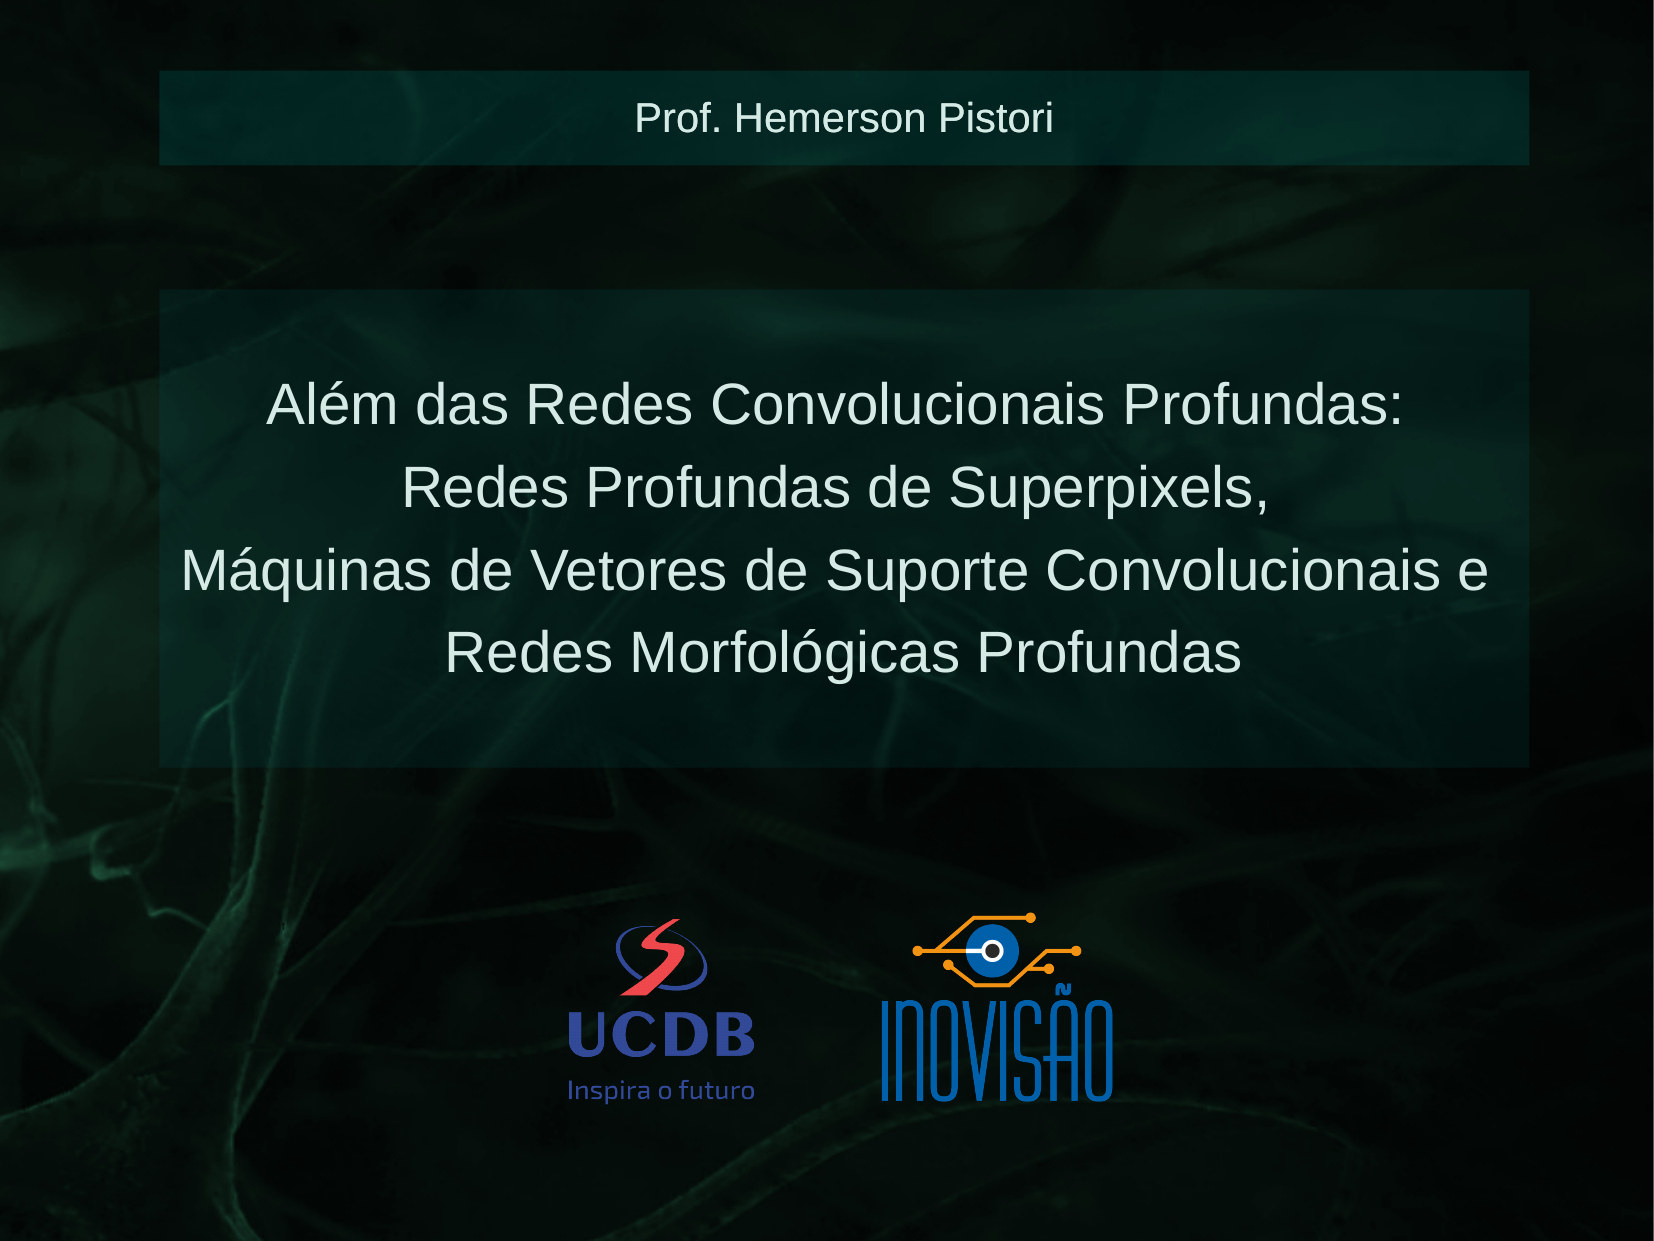

Prof. Hemerson Pistori
Prof. Hemerson Pistori
Além das Redes Convolucionais Profundas:
Redes Profundas de Superpixels,
Máquinas de Vetores de Suporte Convolucionais e
Redes Morfológicas Profundas